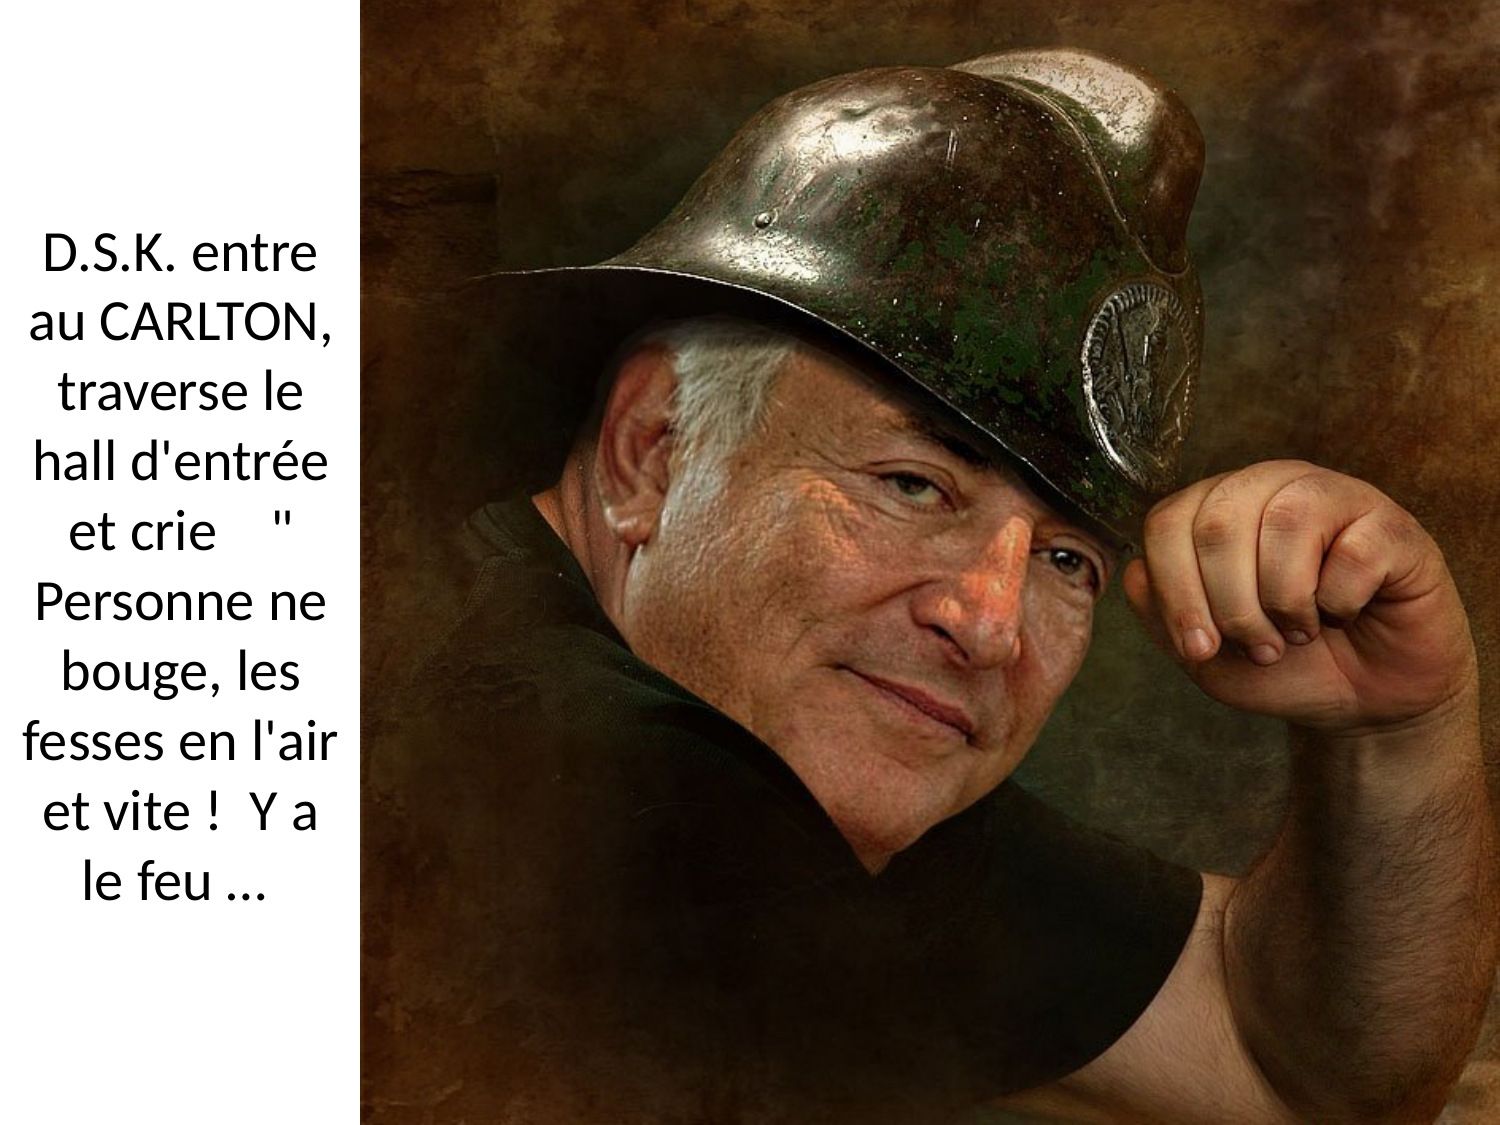

# D.S.K. entre au CARLTON, traverse le hall d'entrée et crie    " Personne ne bouge, les fesses en l'air et vite ! Y a le feu …